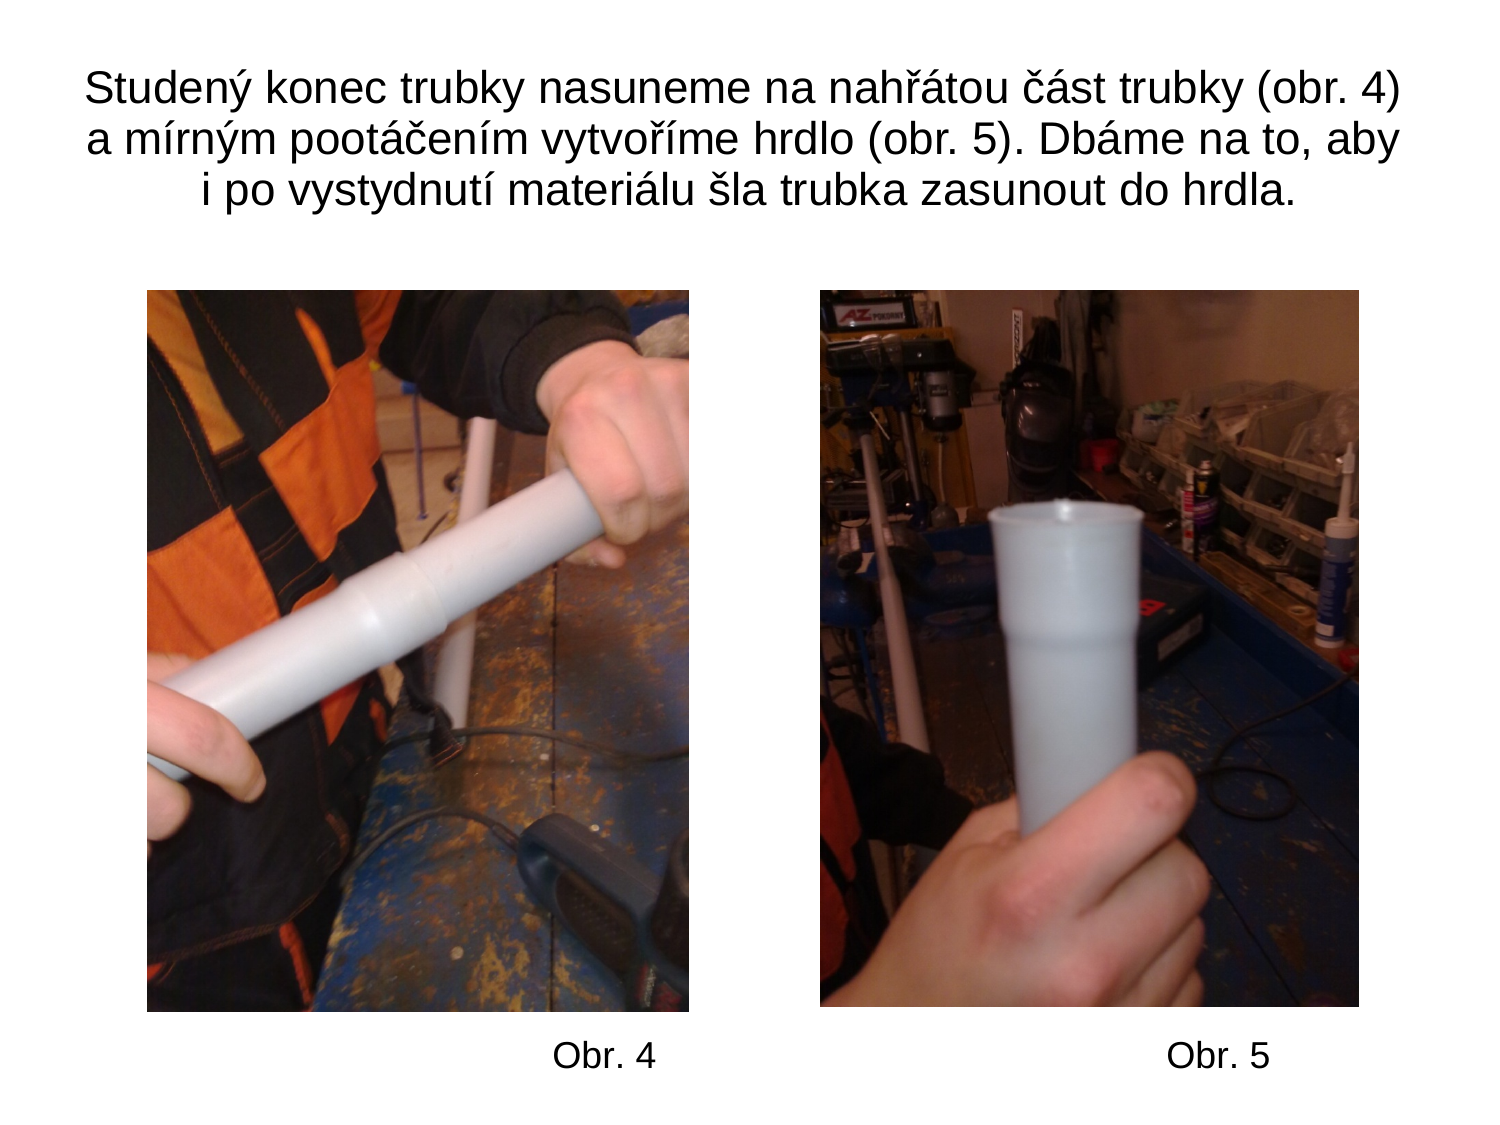

# Studený konec trubky nasuneme na nahřátou část trubky (obr. 4) a mírným pootáčením vytvoříme hrdlo (obr. 5). Dbáme na to, aby i po vystydnutí materiálu šla trubka zasunout do hrdla.
Obr. 4
Obr. 5